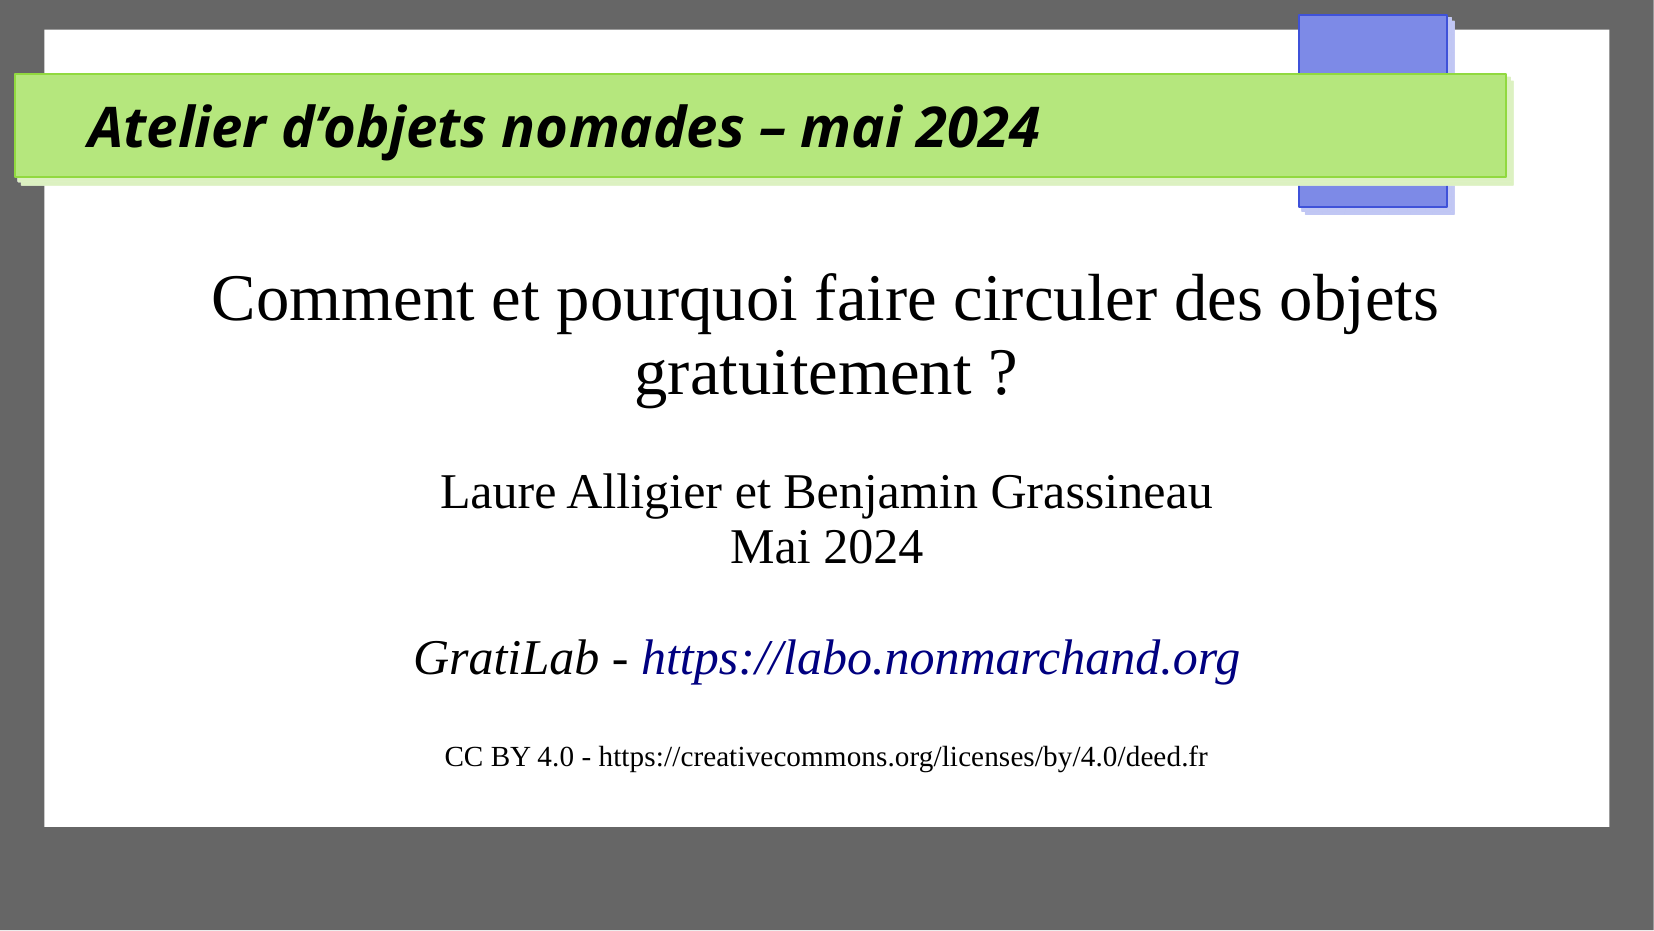

# Atelier d’objets nomades – mai 2024
Comment et pourquoi faire circuler des objets gratuitement ?
Laure Alligier et Benjamin Grassineau
Mai 2024
GratiLab - https://labo.nonmarchand.org
CC BY 4.0 - https://creativecommons.org/licenses/by/4.0/deed.fr